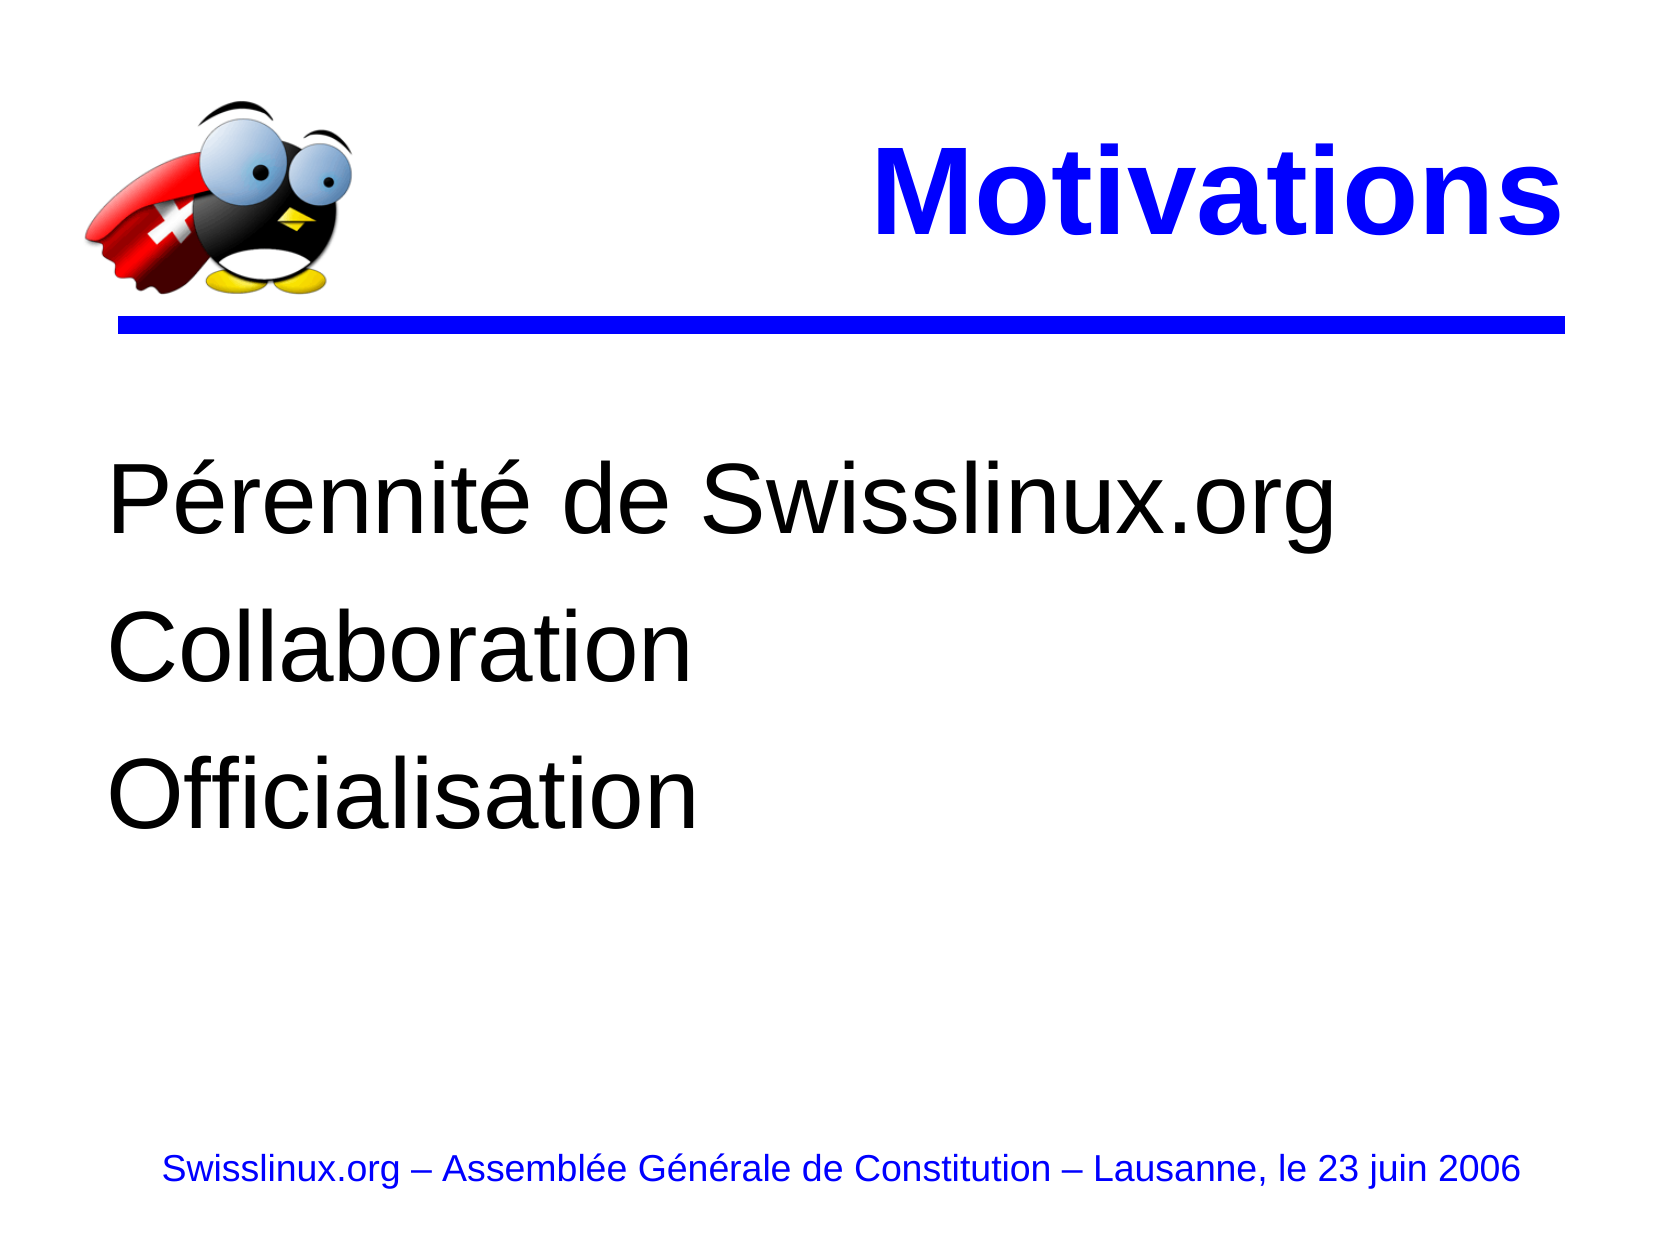

# Motivations
Pérennité de Swisslinux.org
Collaboration
Officialisation
Swisslinux.org – Assemblée Générale de Constitution – Lausanne, le 23 juin 2006